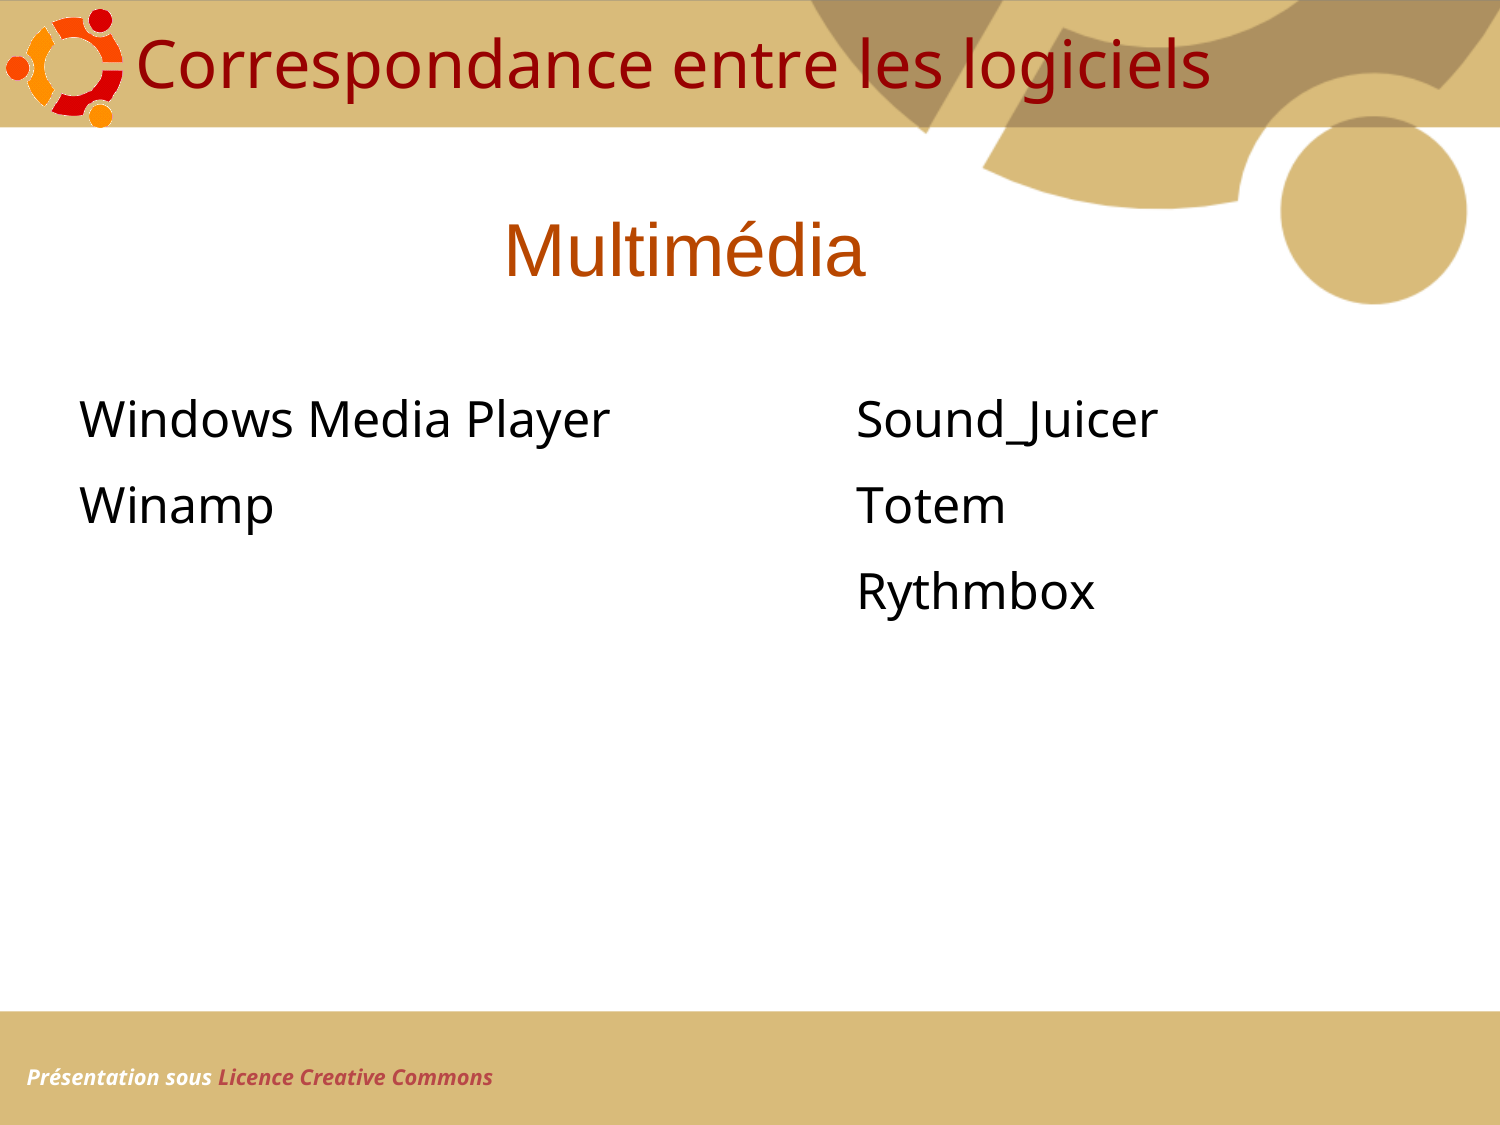

# Correspondance entre les logiciels
Multimédia
Windows Media Player
Winamp
Sound_Juicer
Totem
Rythmbox